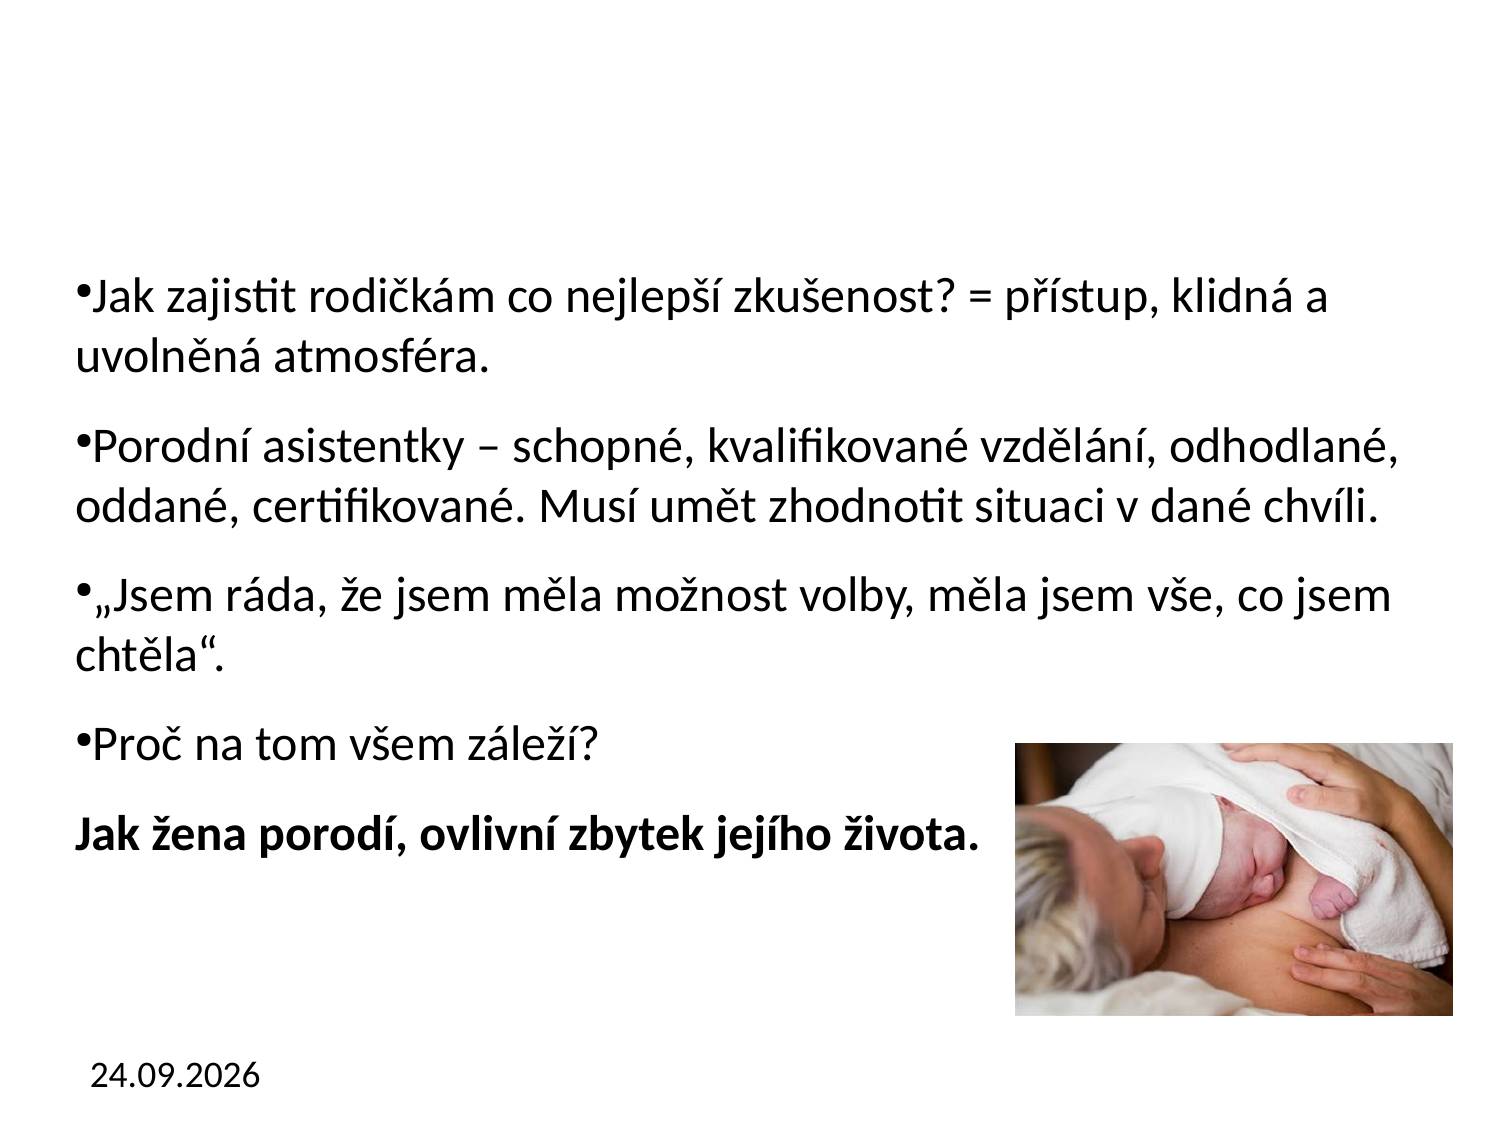

#
Jak zajistit rodičkám co nejlepší zkušenost? = přístup, klidná a uvolněná atmosféra.
Porodní asistentky – schopné, kvalifikované vzdělání, odhodlané, oddané, certifikované. Musí umět zhodnotit situaci v dané chvíli.
„Jsem ráda, že jsem měla možnost volby, měla jsem vše, co jsem chtěla“.
Proč na tom všem záleží?
Jak žena porodí, ovlivní zbytek jejího života.